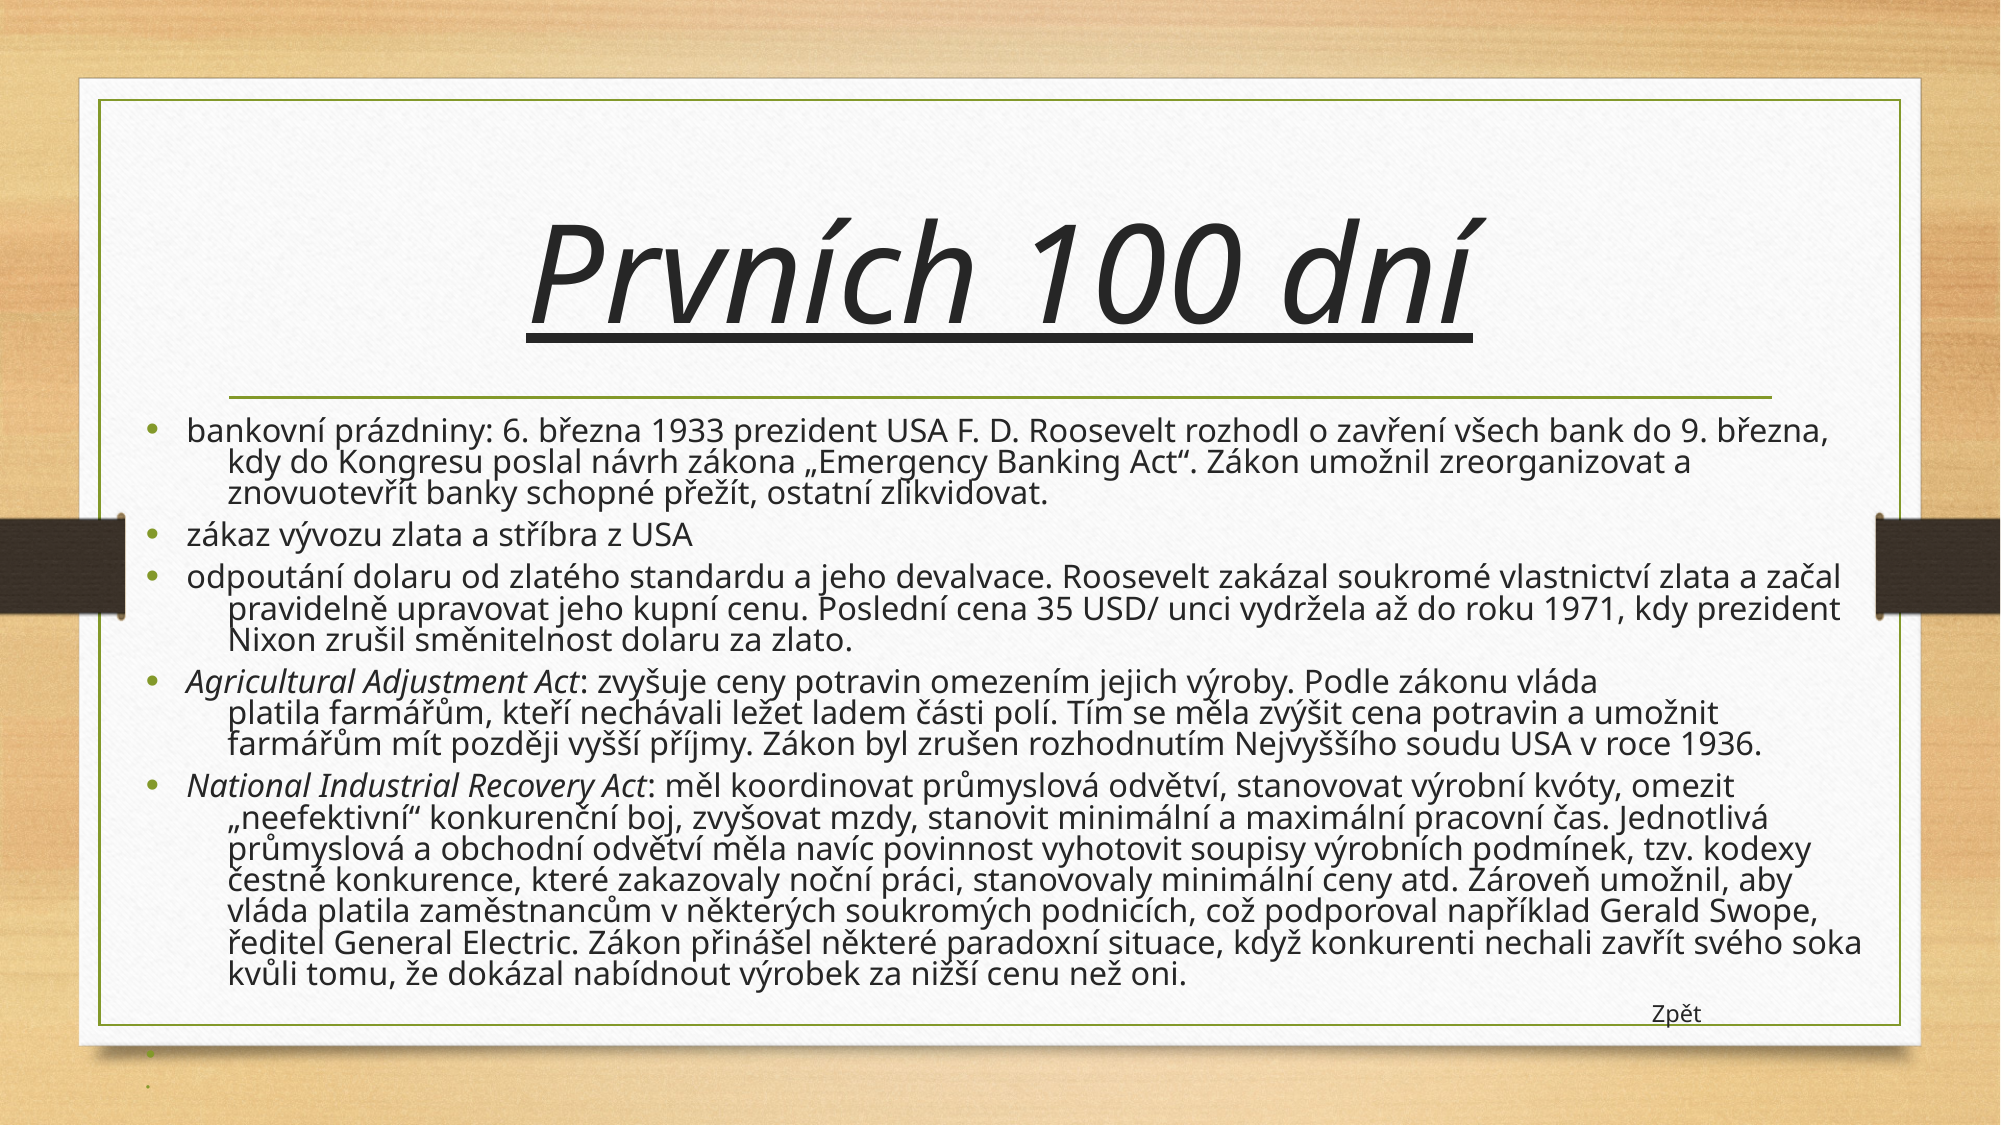

# Prvních 100 dní
bankovní prázdniny: 6. března 1933 prezident USA F. D. Roosevelt rozhodl o zavření všech bank do 9. března, kdy do Kongresu poslal návrh zákona „Emergency Banking Act“. Zákon umožnil zreorganizovat a znovuotevřít banky schopné přežít, ostatní zlikvidovat.
zákaz vývozu zlata a stříbra z USA
odpoutání dolaru od zlatého standardu a jeho devalvace. Roosevelt zakázal soukromé vlastnictví zlata a začal pravidelně upravovat jeho kupní cenu. Poslední cena 35 USD/ unci vydržela až do roku 1971, kdy prezident Nixon zrušil směnitelnost dolaru za zlato.
Agricultural Adjustment Act: zvyšuje ceny potravin omezením jejich výroby. Podle zákonu vláda platila farmářům, kteří nechávali ležet ladem části polí. Tím se měla zvýšit cena potravin a umožnit farmářům mít později vyšší příjmy. Zákon byl zrušen rozhodnutím Nejvyššího soudu USA v roce 1936.
National Industrial Recovery Act: měl koordinovat průmyslová odvětví, stanovovat výrobní kvóty, omezit „neefektivní“ konkurenční boj, zvyšovat mzdy, stanovit minimální a maximální pracovní čas. Jednotlivá průmyslová a obchodní odvětví měla navíc povinnost vyhotovit soupisy výrobních podmínek, tzv. kodexy čestné konkurence, které zakazovaly noční práci, stanovovaly minimální ceny atd. Zároveň umožnil, aby vláda platila zaměstnancům v některých soukromých podnicích, což podporoval například Gerald Swope, ředitel General Electric. Zákon přinášel některé paradoxní situace, když konkurenti nechali zavřít svého soka kvůli tomu, že dokázal nabídnout výrobek za nižší cenu než oni.
 Zpět